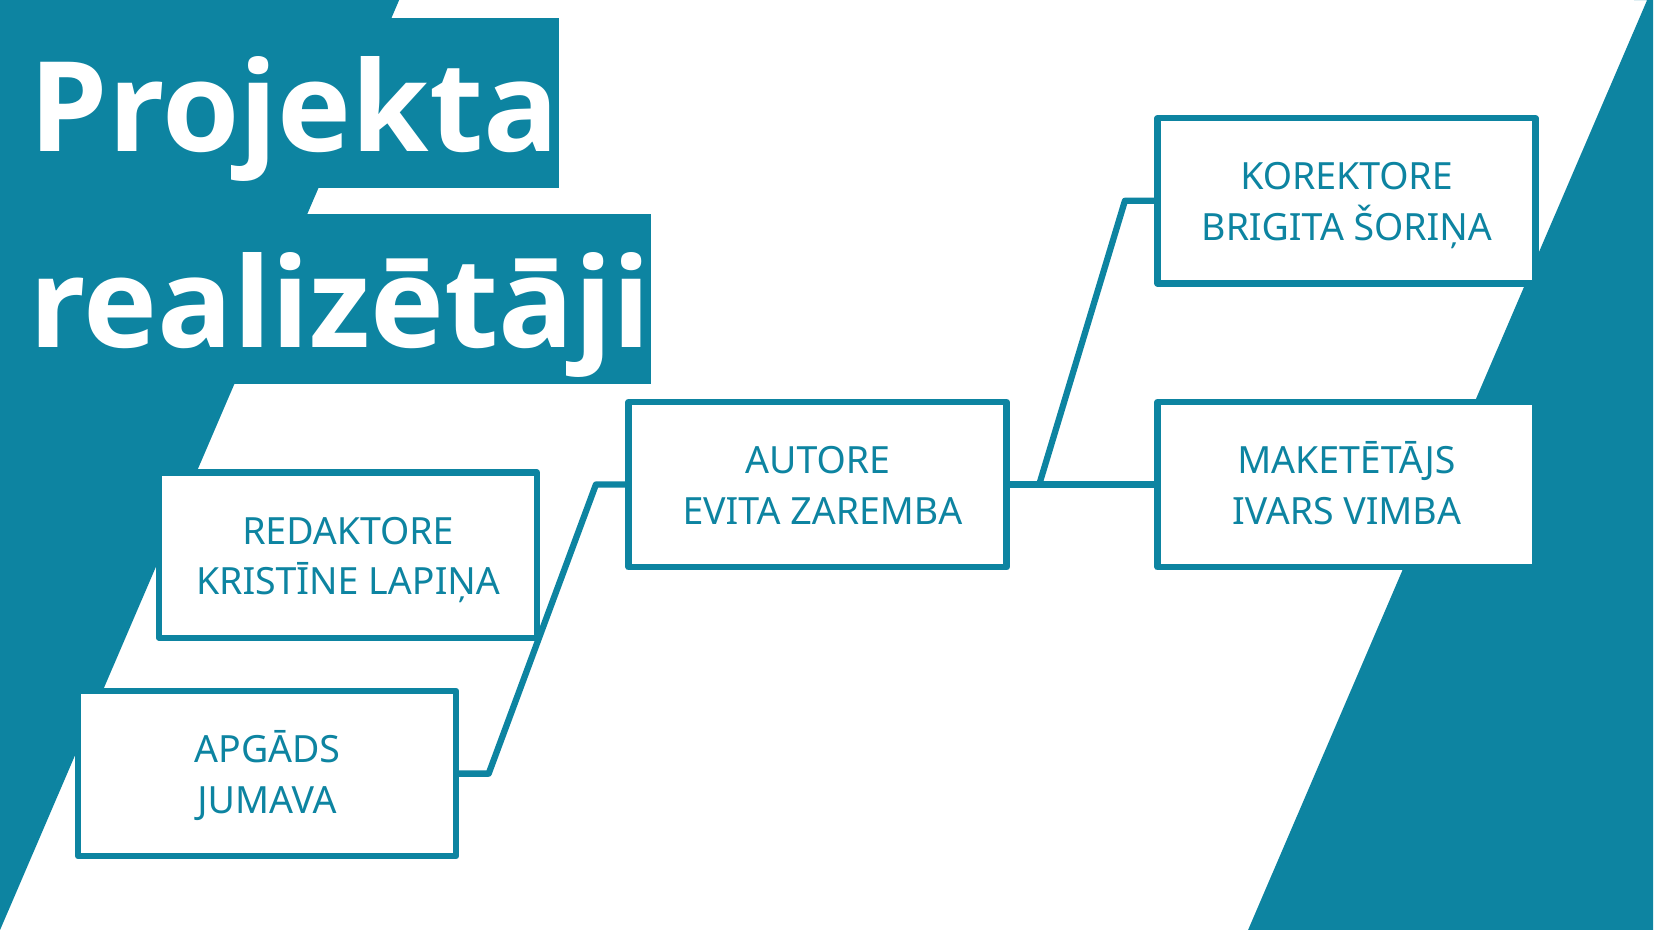

# Projekta realizētāji
Korektore
Brigita Šoriņa
Autore
 Evita Zaremba
Maketētājs
Ivars Vimba
Redaktore
Kristīne Lapiņa
ApgĀds
JUMAVA